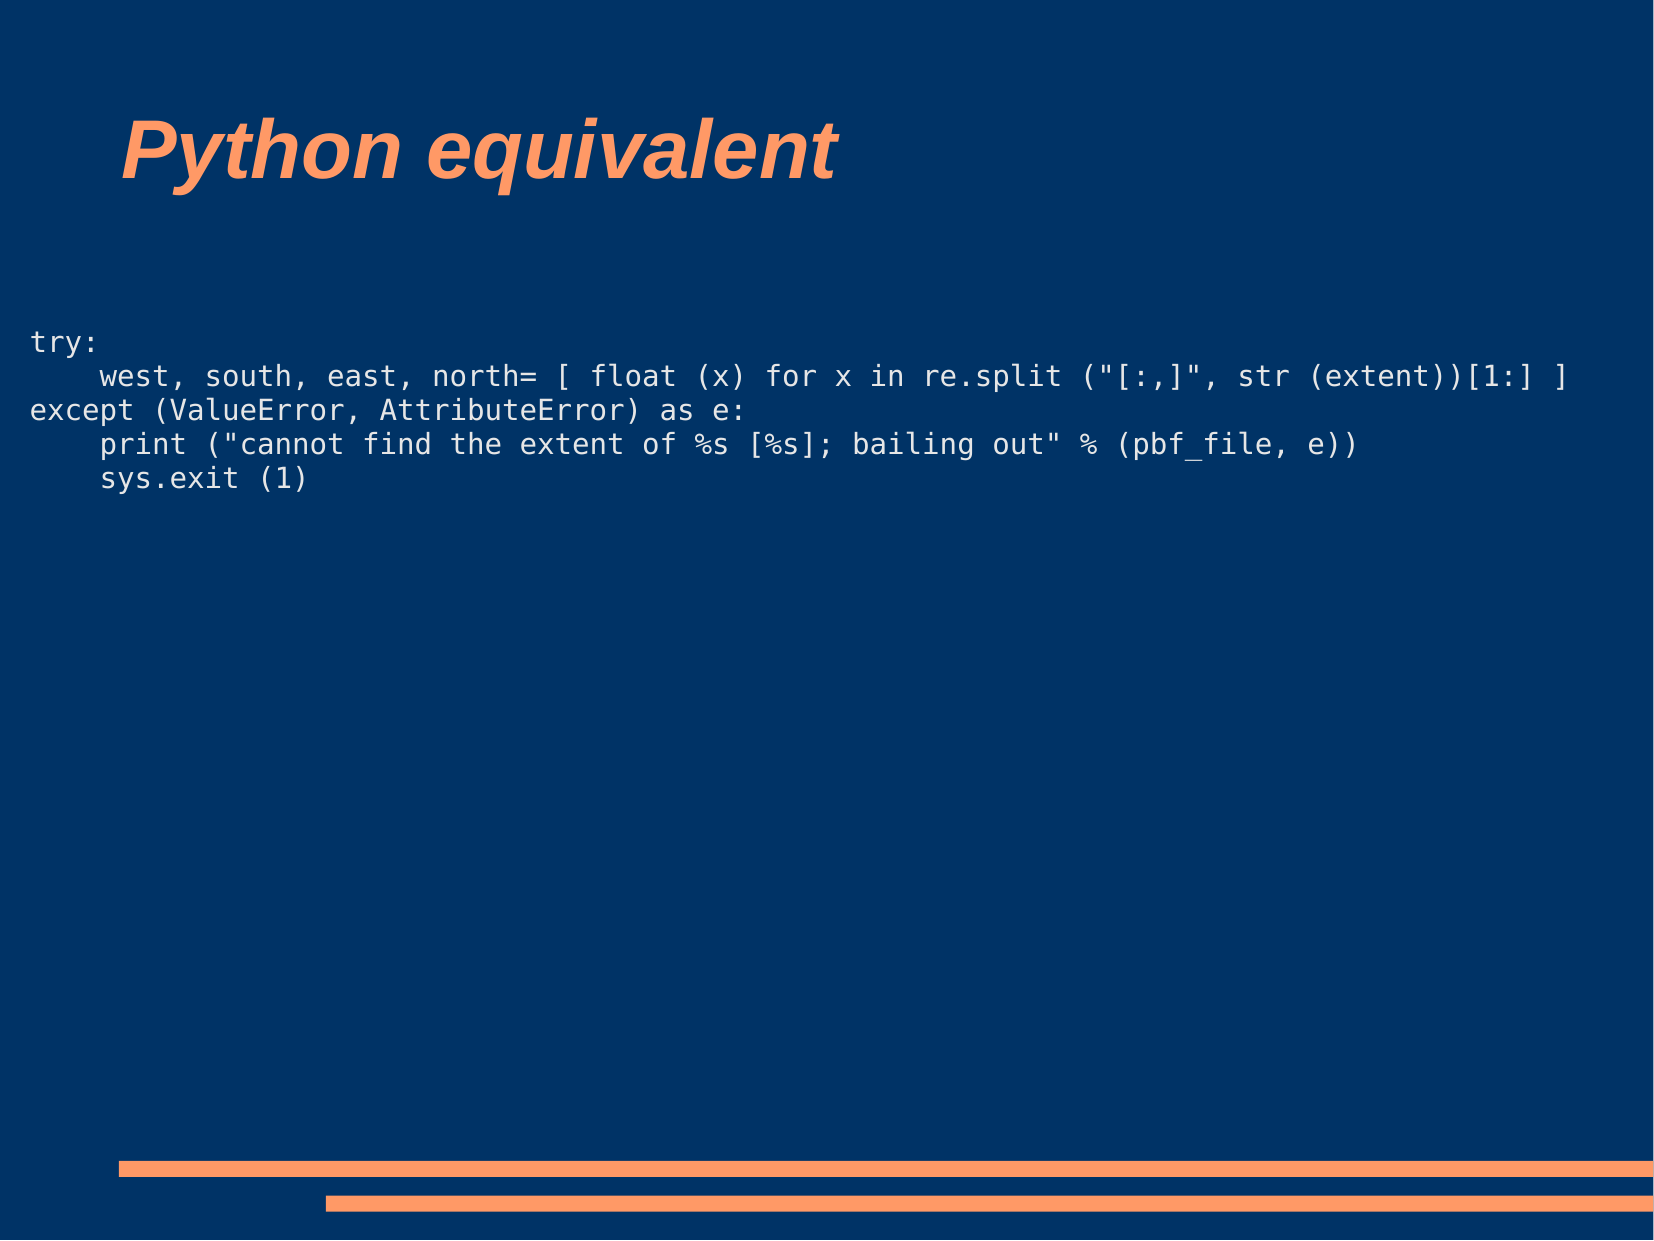

# Python equivalent
try:
 west, south, east, north= [ float (x) for x in re.split ("[:,]", str (extent))[1:] ]
except (ValueError, AttributeError) as e:
 print ("cannot find the extent of %s [%s]; bailing out" % (pbf_file, e))
 sys.exit (1)